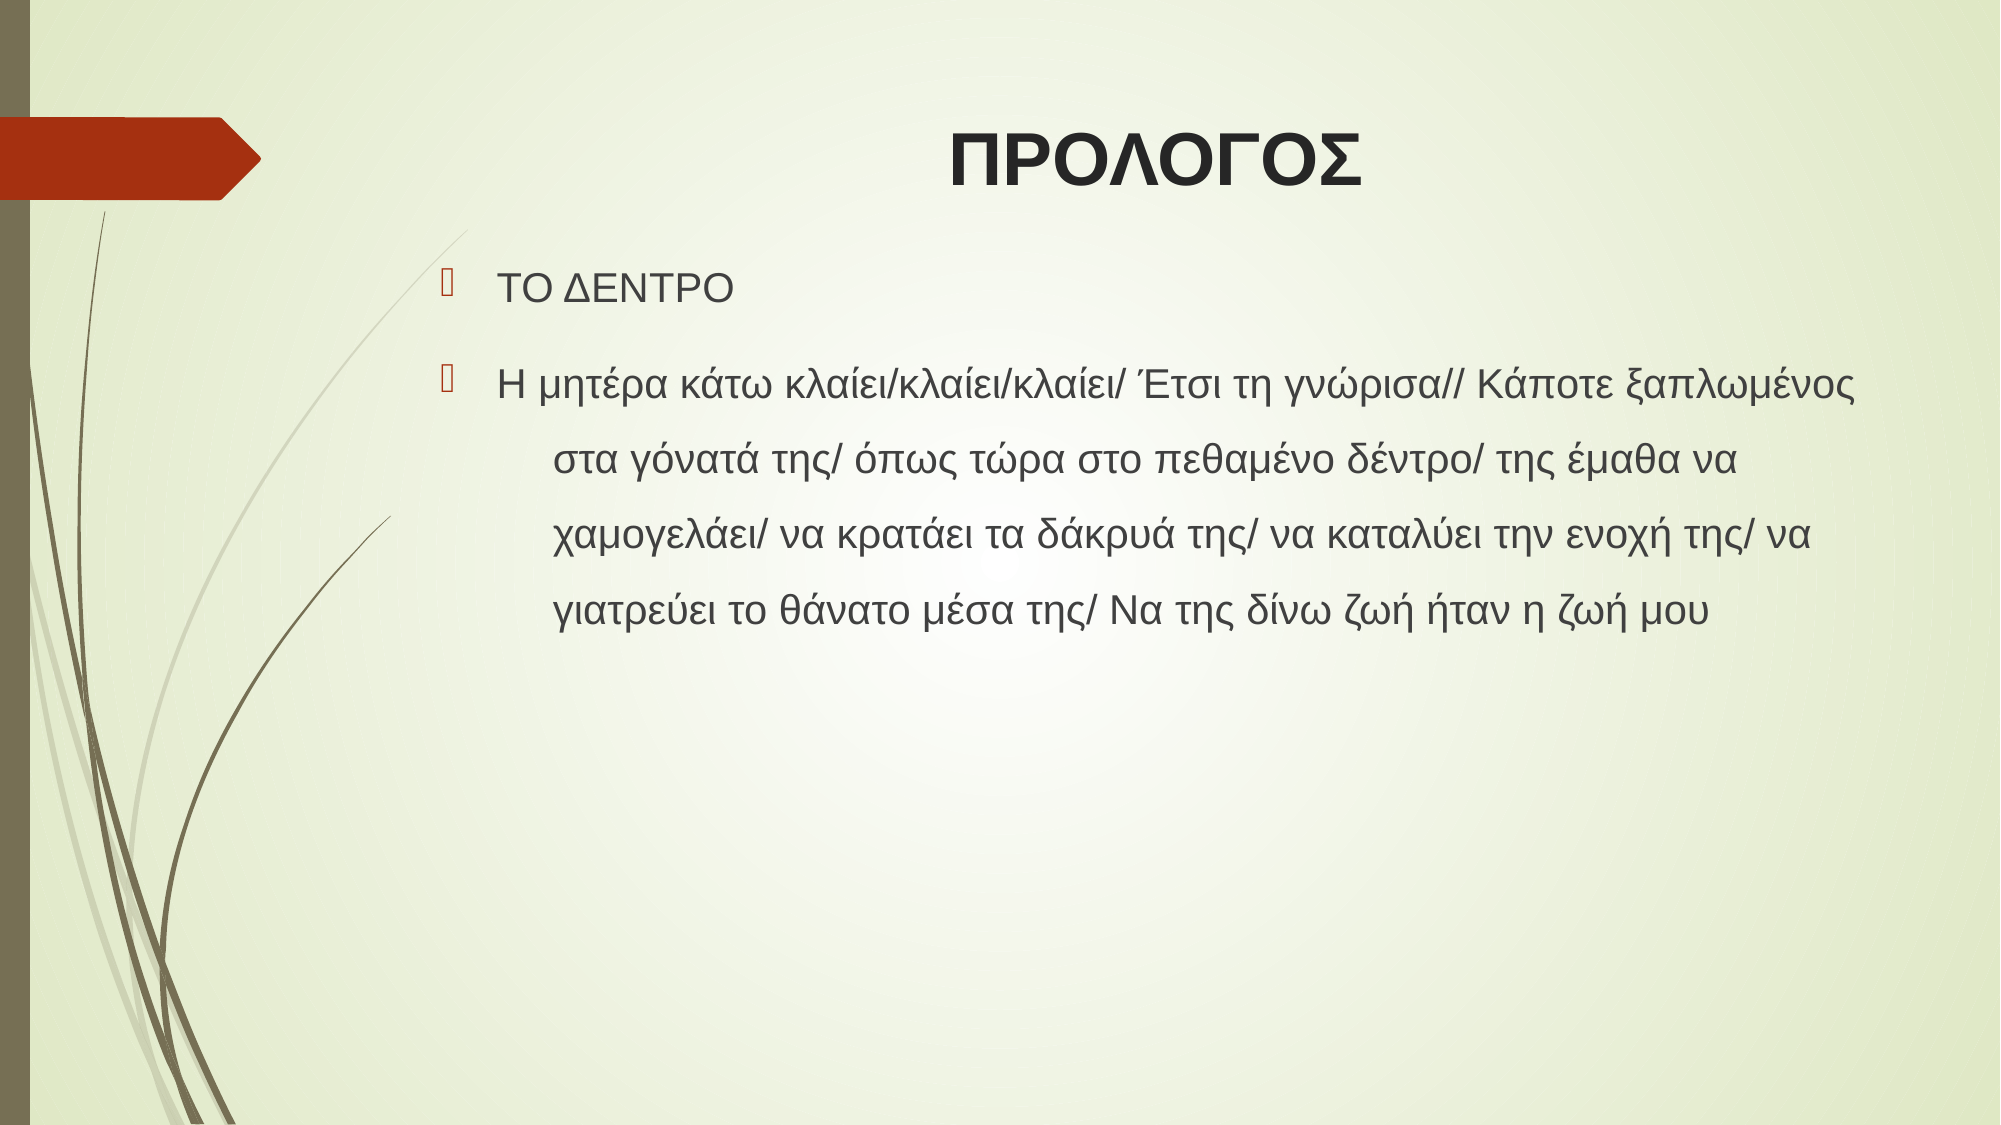

# ΠΡΟΛΟΓΟΣ
ΤΟ ΔΕΝΤΡΟ
Η μητέρα κάτω κλαίει/κλαίει/κλαίει/ Έτσι τη γνώρισα// Κάποτε ξαπλωμένος στα γόνατά της/ όπως τώρα στο πεθαμένο δέντρο/ της έμαθα να χαμογελάει/ να κρατάει τα δάκρυά της/ να καταλύει την ενοχή της/ να γιατρεύει το θάνατο μέσα της/ Να της δίνω ζωή ήταν η ζωή μου